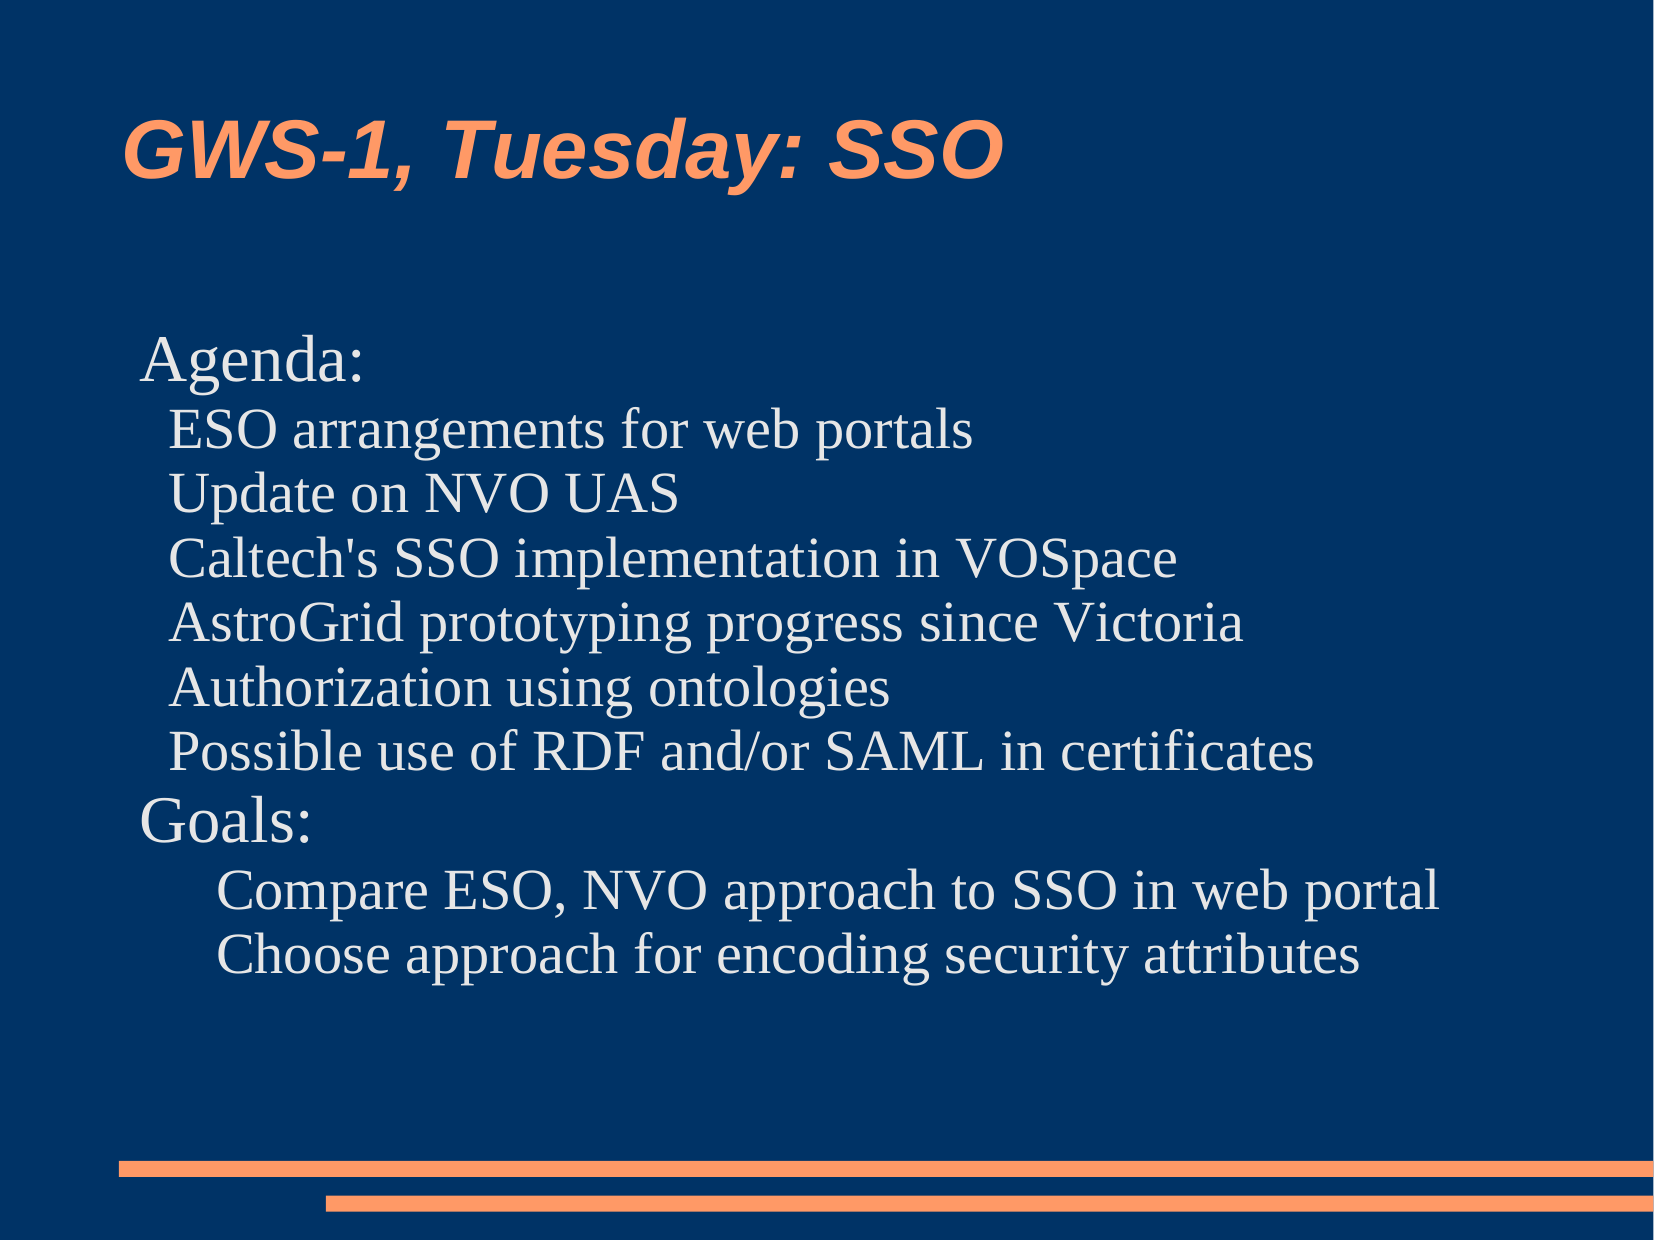

# GWS-1, Tuesday: SSO
Agenda:
 ESO arrangements for web portals
 Update on NVO UAS
 Caltech's SSO implementation in VOSpace
 AstroGrid prototyping progress since Victoria
 Authorization using ontologies
 Possible use of RDF and/or SAML in certificates
Goals:
Compare ESO, NVO approach to SSO in web portal
Choose approach for encoding security attributes